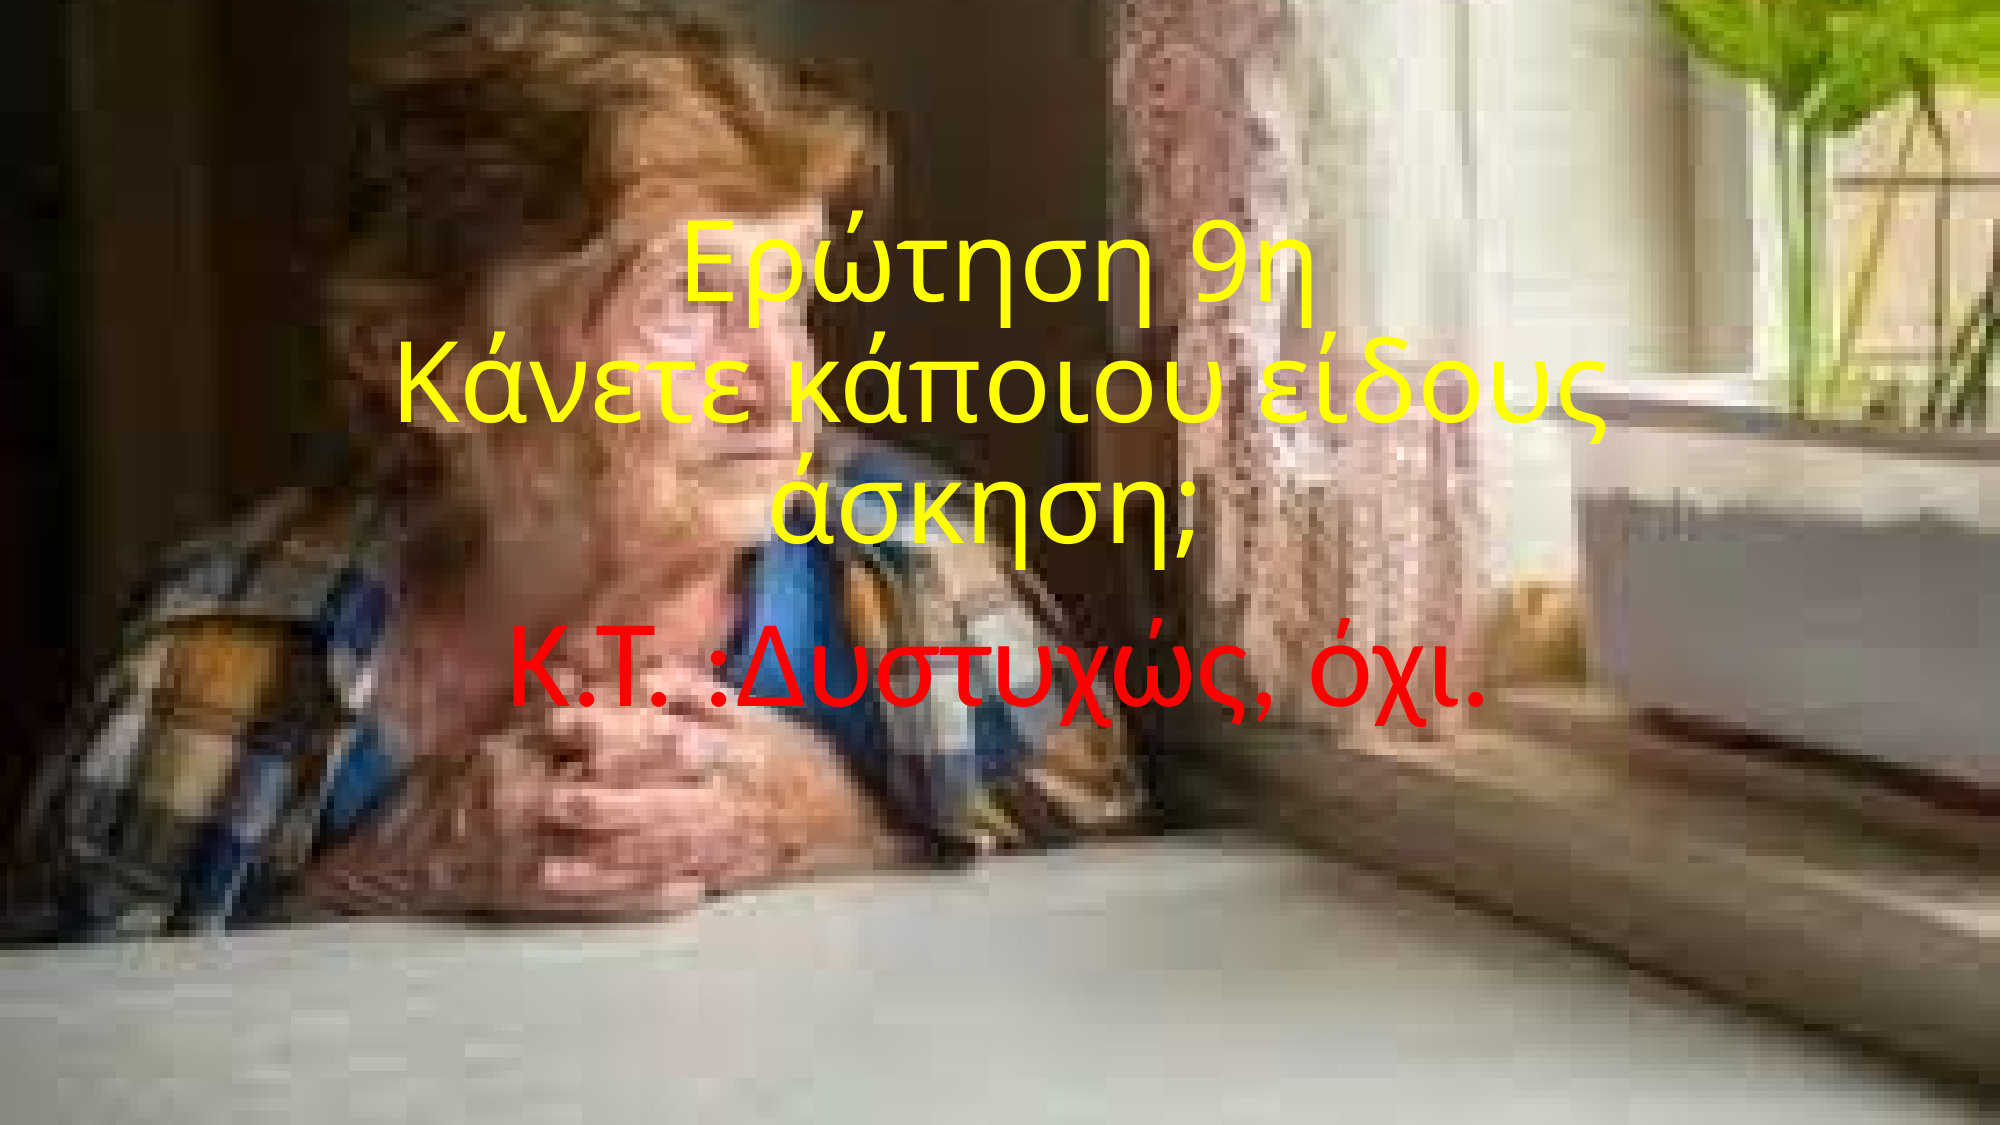

# Ερώτηση 9η Κάνετε κάποιου είδους άσκηση;
Κ.Τ. :Δυστυχώς, όχι.